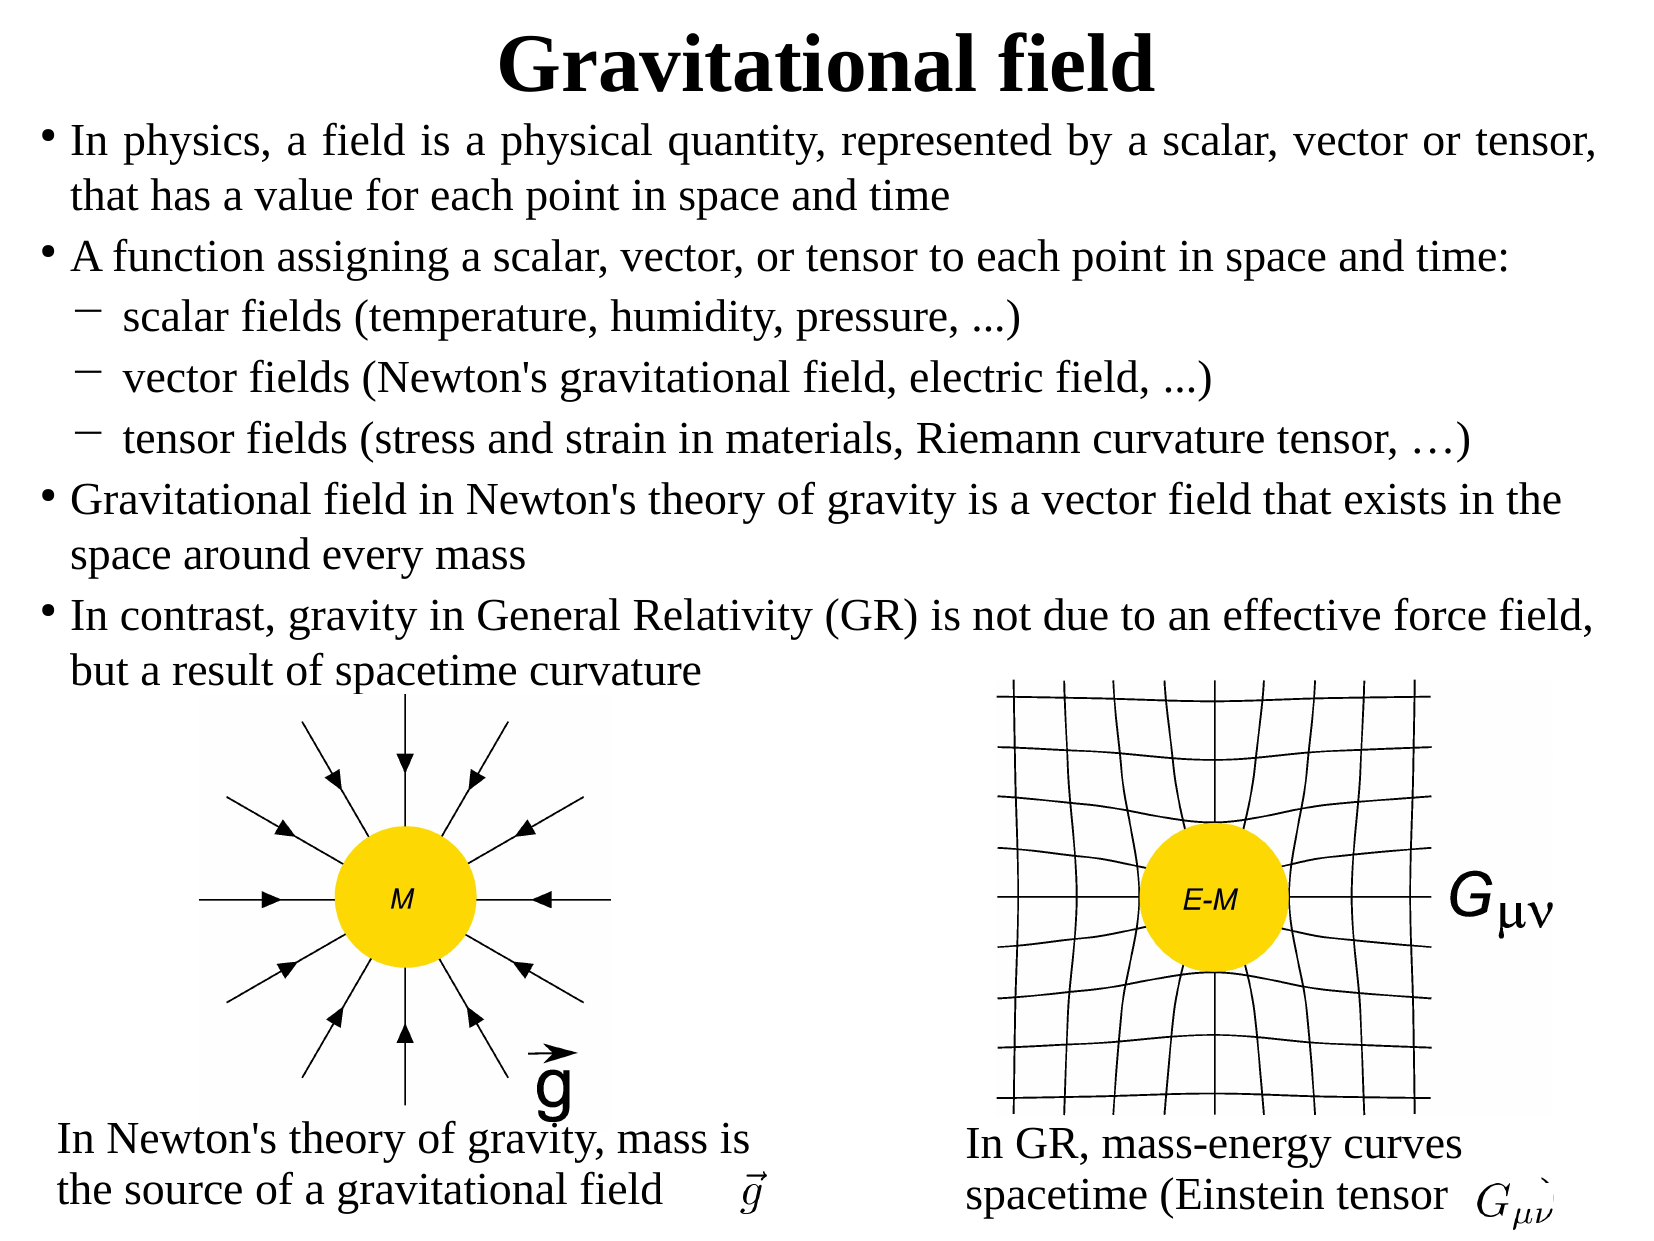

# Gravitational field
In physics, a field is a physical quantity, represented by a scalar, vector or tensor, that has a value for each point in space and time
A function assigning a scalar, vector, or tensor to each point in space and time:
scalar fields (temperature, humidity, pressure, ...)
vector fields (Newton's gravitational field, electric field, ...)
tensor fields (stress and strain in materials, Riemann curvature tensor, …)
Gravitational field in Newton's theory of gravity is a vector field that exists in the space around every mass
In contrast, gravity in General Relativity (GR) is not due to an effective force field, but a result of spacetime curvature
In Newton's theory of gravity, mass is the source of a gravitational field
In GR, mass-energy curves spacetime (Einstein tensor )